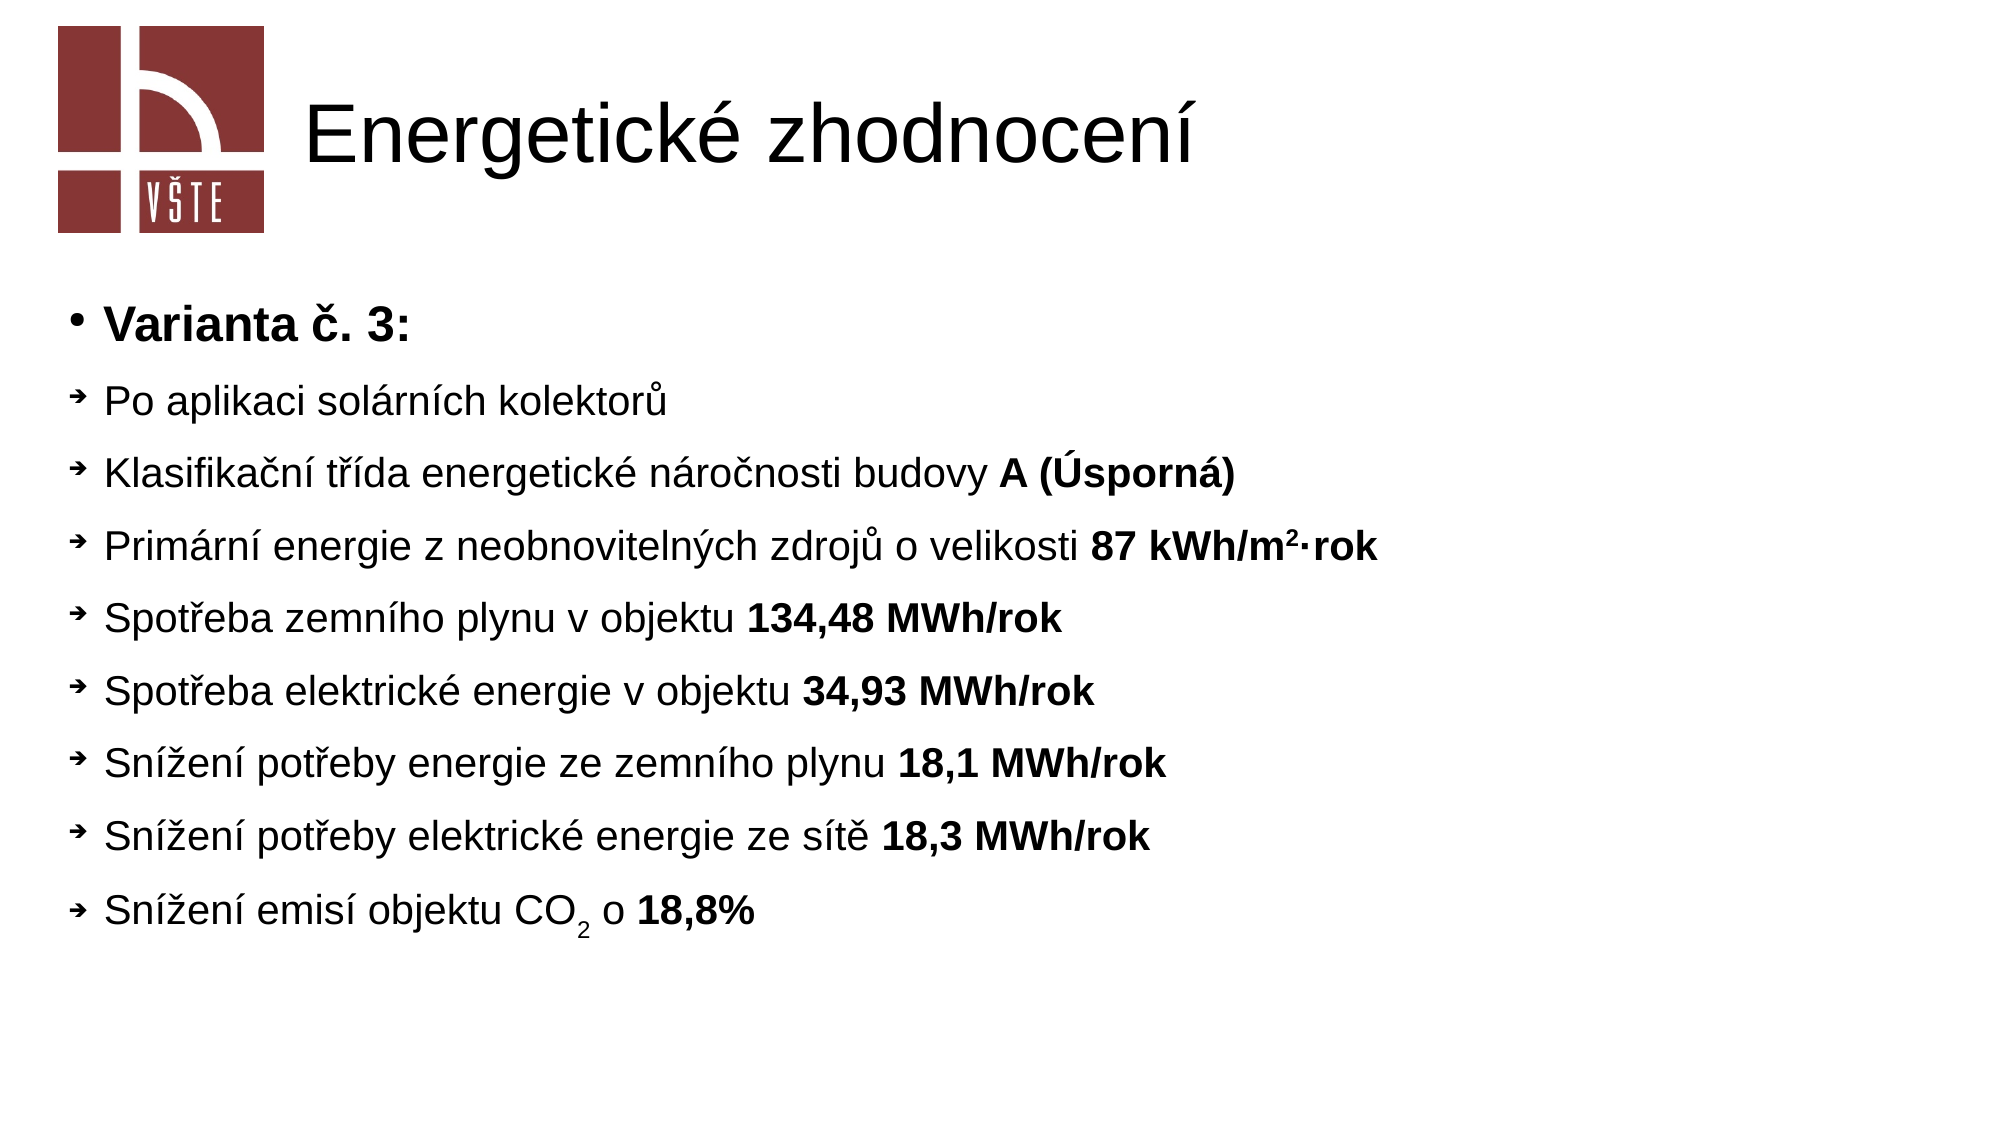

Energetické zhodnocení
Varianta č. 3:
Po aplikaci solárních kolektorů
Klasifikační třída energetické náročnosti budovy A (Úsporná)
Primární energie z neobnovitelných zdrojů o velikosti 87 kWh/m2·rok
Spotřeba zemního plynu v objektu 134,48 MWh/rok
Spotřeba elektrické energie v objektu 34,93 MWh/rok
Snížení potřeby energie ze zemního plynu 18,1 MWh/rok
Snížení potřeby elektrické energie ze sítě 18,3 MWh/rok
Snížení emisí objektu CO2 o 18,8%